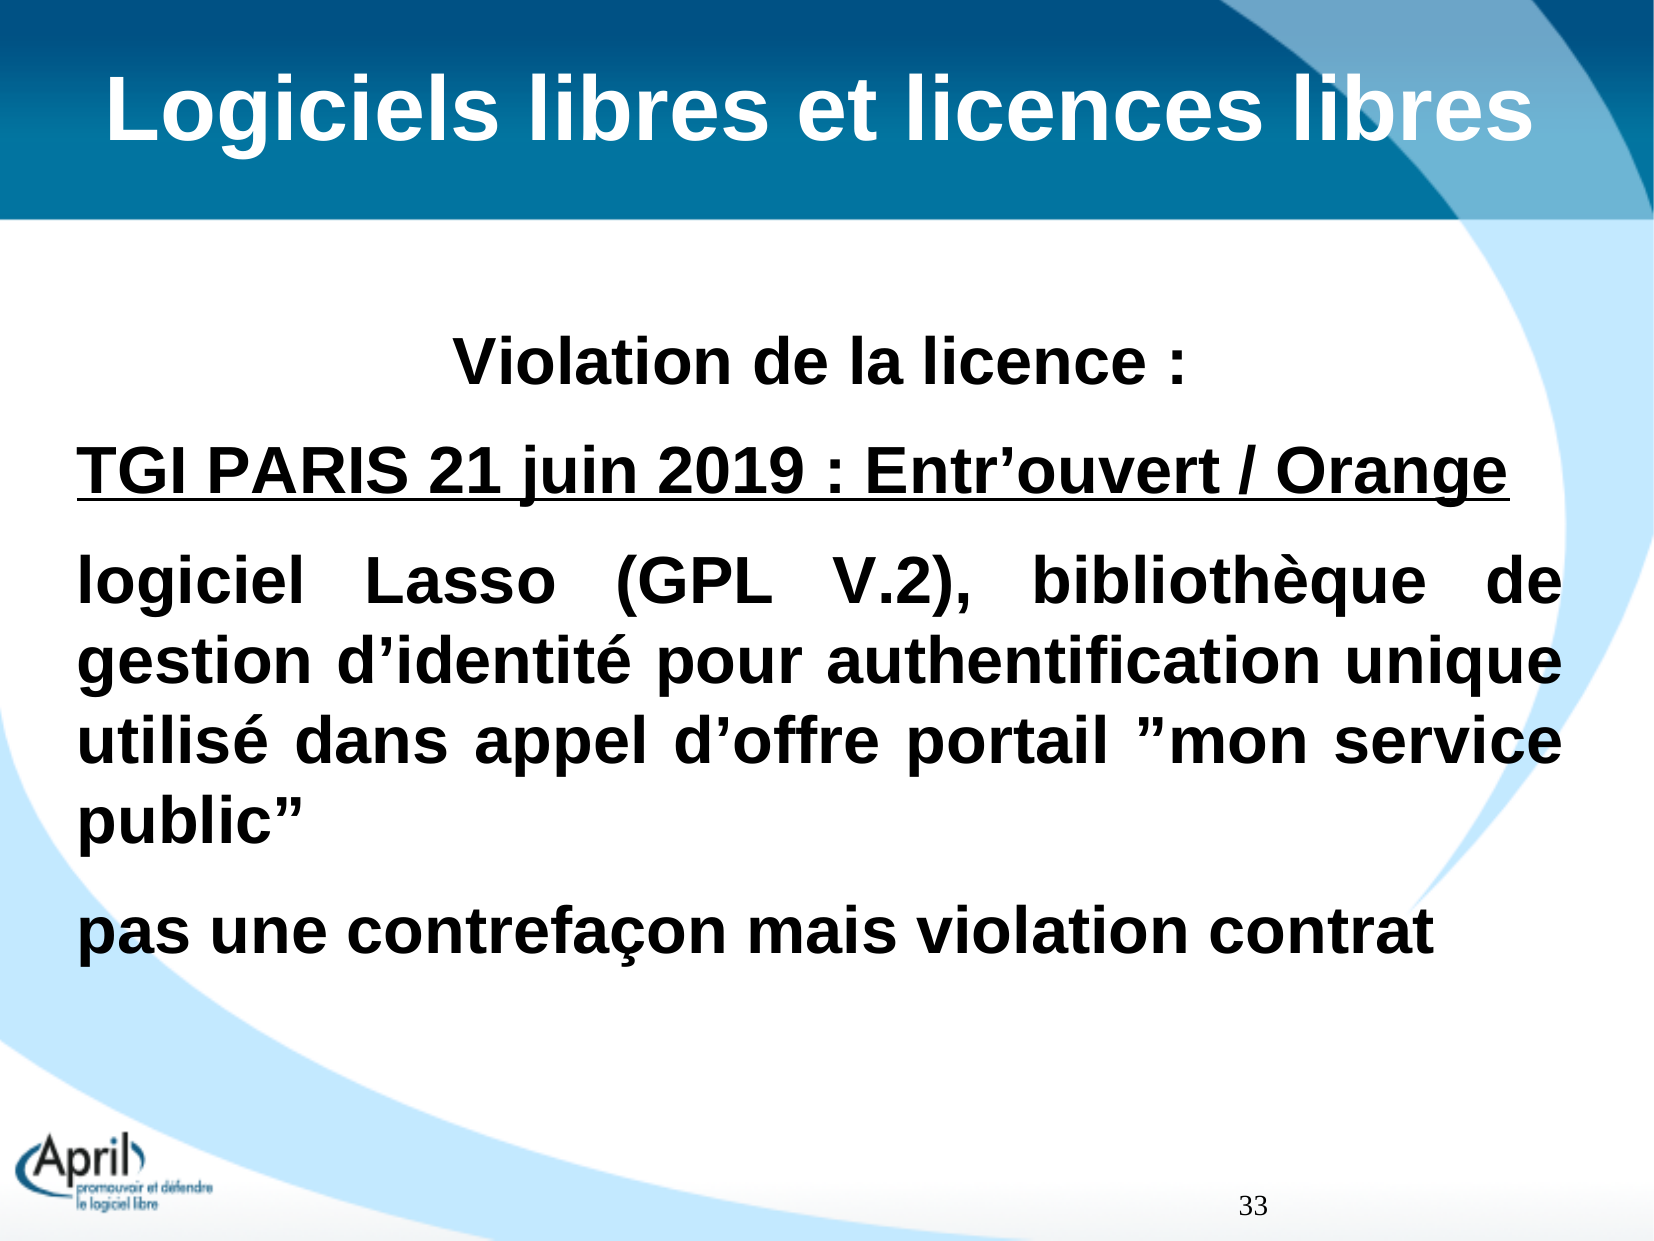

# Logiciels libres et licences libres
Violation de la licence :
TGI PARIS 21 juin 2019 : Entr’ouvert / Orange
logiciel Lasso (GPL V.2), bibliothèque de gestion d’identité pour authentification unique utilisé dans appel d’offre portail ”mon service public”
pas une contrefaçon mais violation contrat